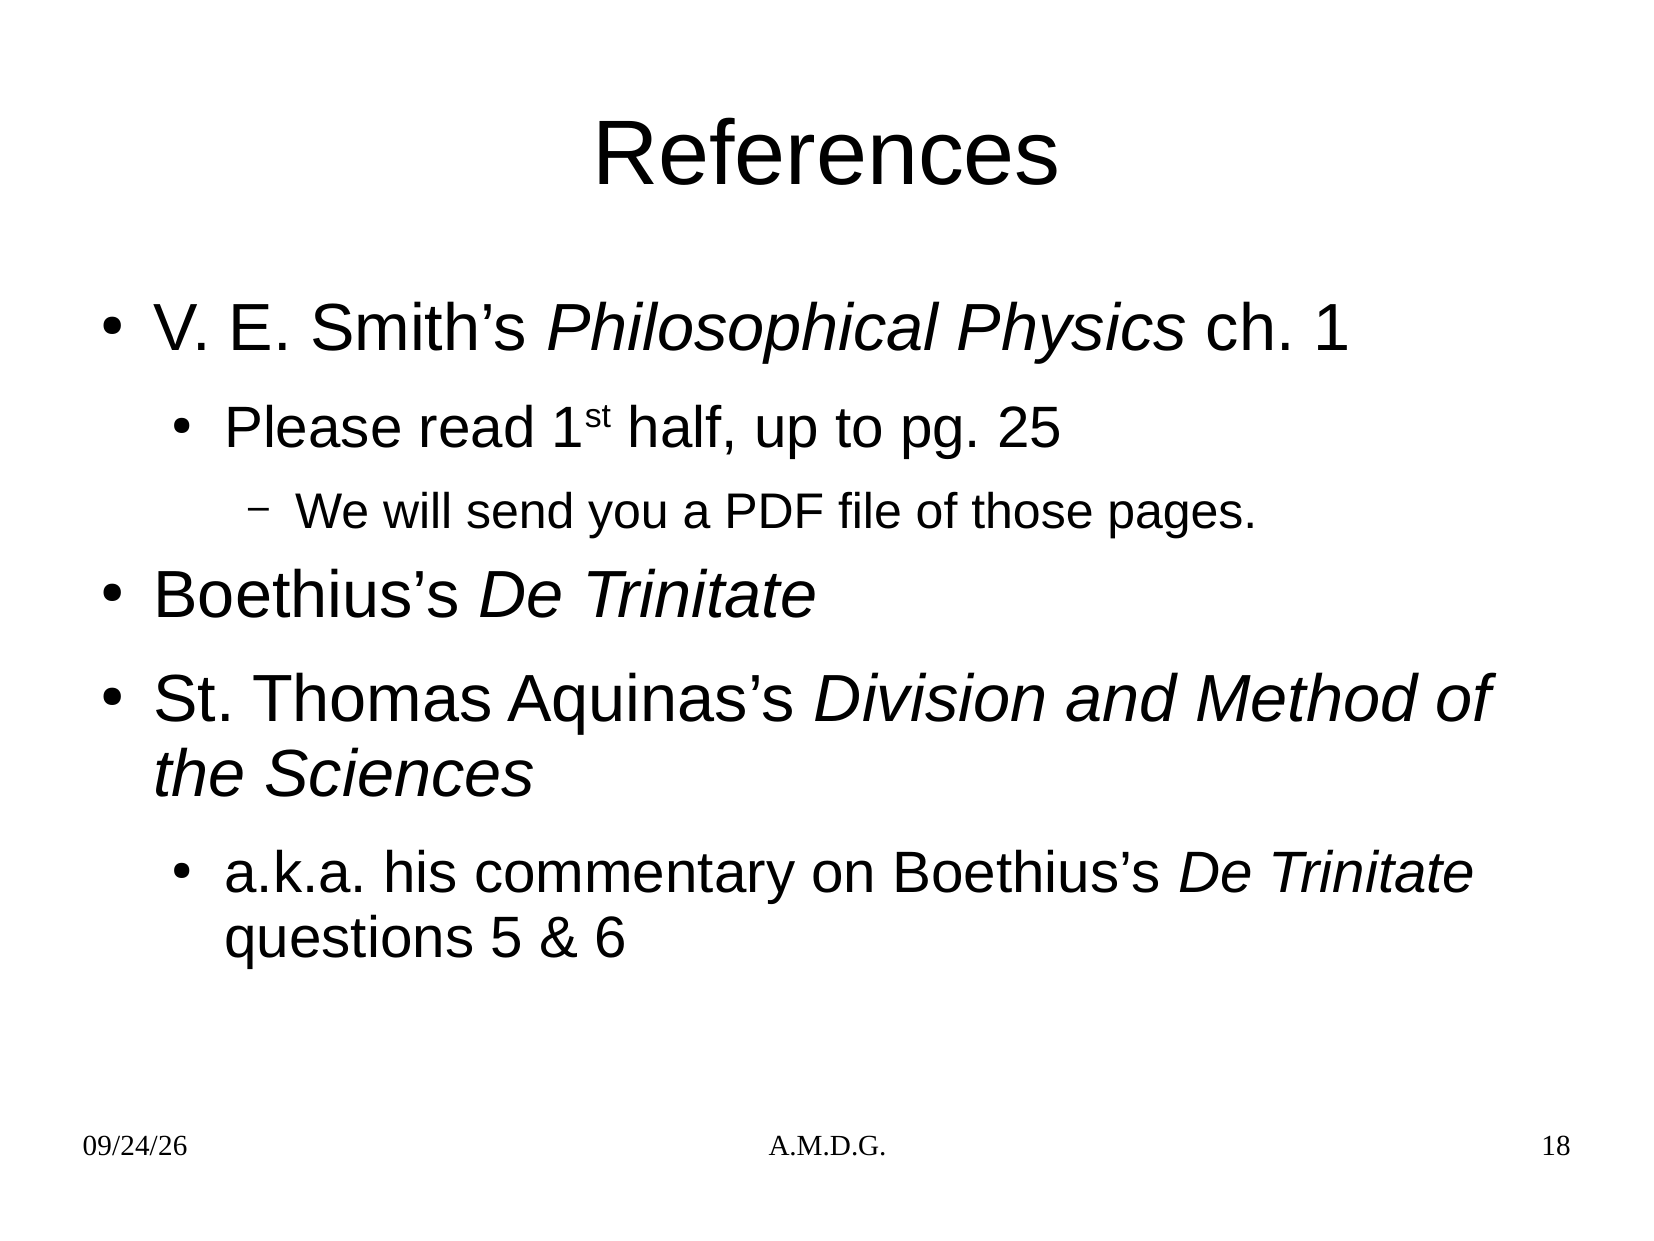

# References
V. E. Smith’s Philosophical Physics ch. 1
Please read 1st half, up to pg. 25
We will send you a PDF file of those pages.
Boethius’s De Trinitate
St. Thomas Aquinas’s Division and Method of the Sciences
a.k.a. his commentary on Boethius’s De Trinitate questions 5 & 6
A.M.D.G.
18